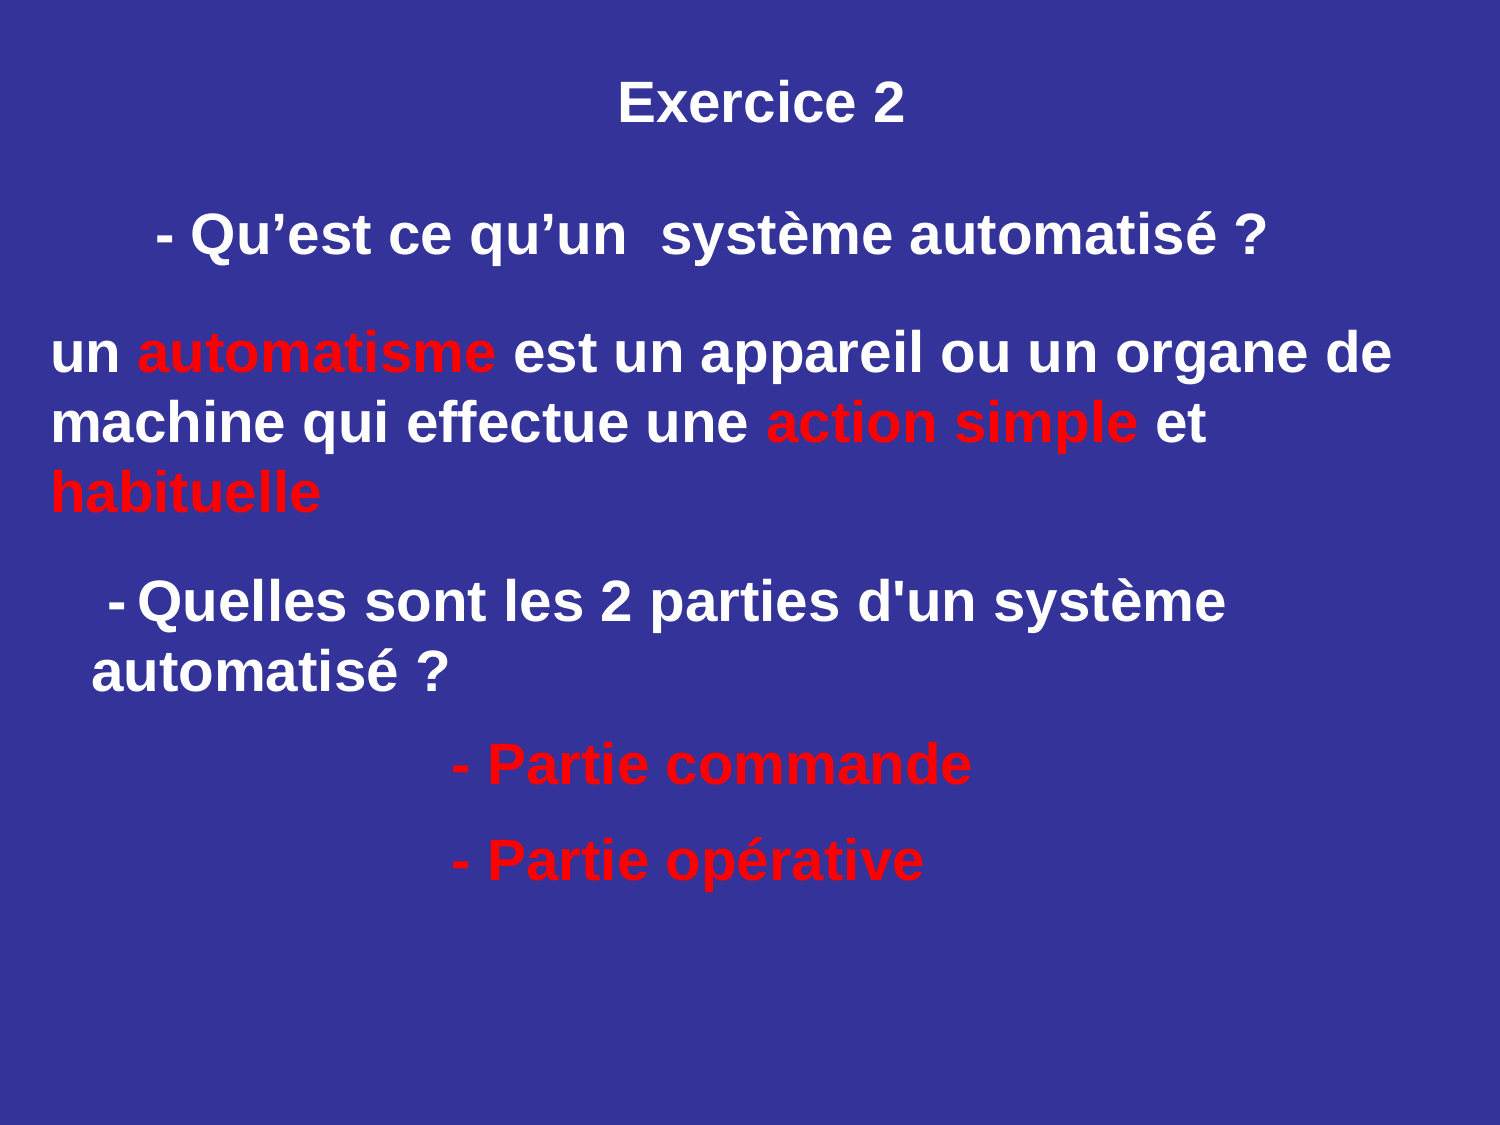

Exercice 2
 - Qu’est ce qu’un système automatisé ?
un automatisme est un appareil ou un organe de machine qui effectue une action simple et habituelle
 - Quelles sont les 2 parties d'un système automatisé ?
- Partie commande
- Partie opérative